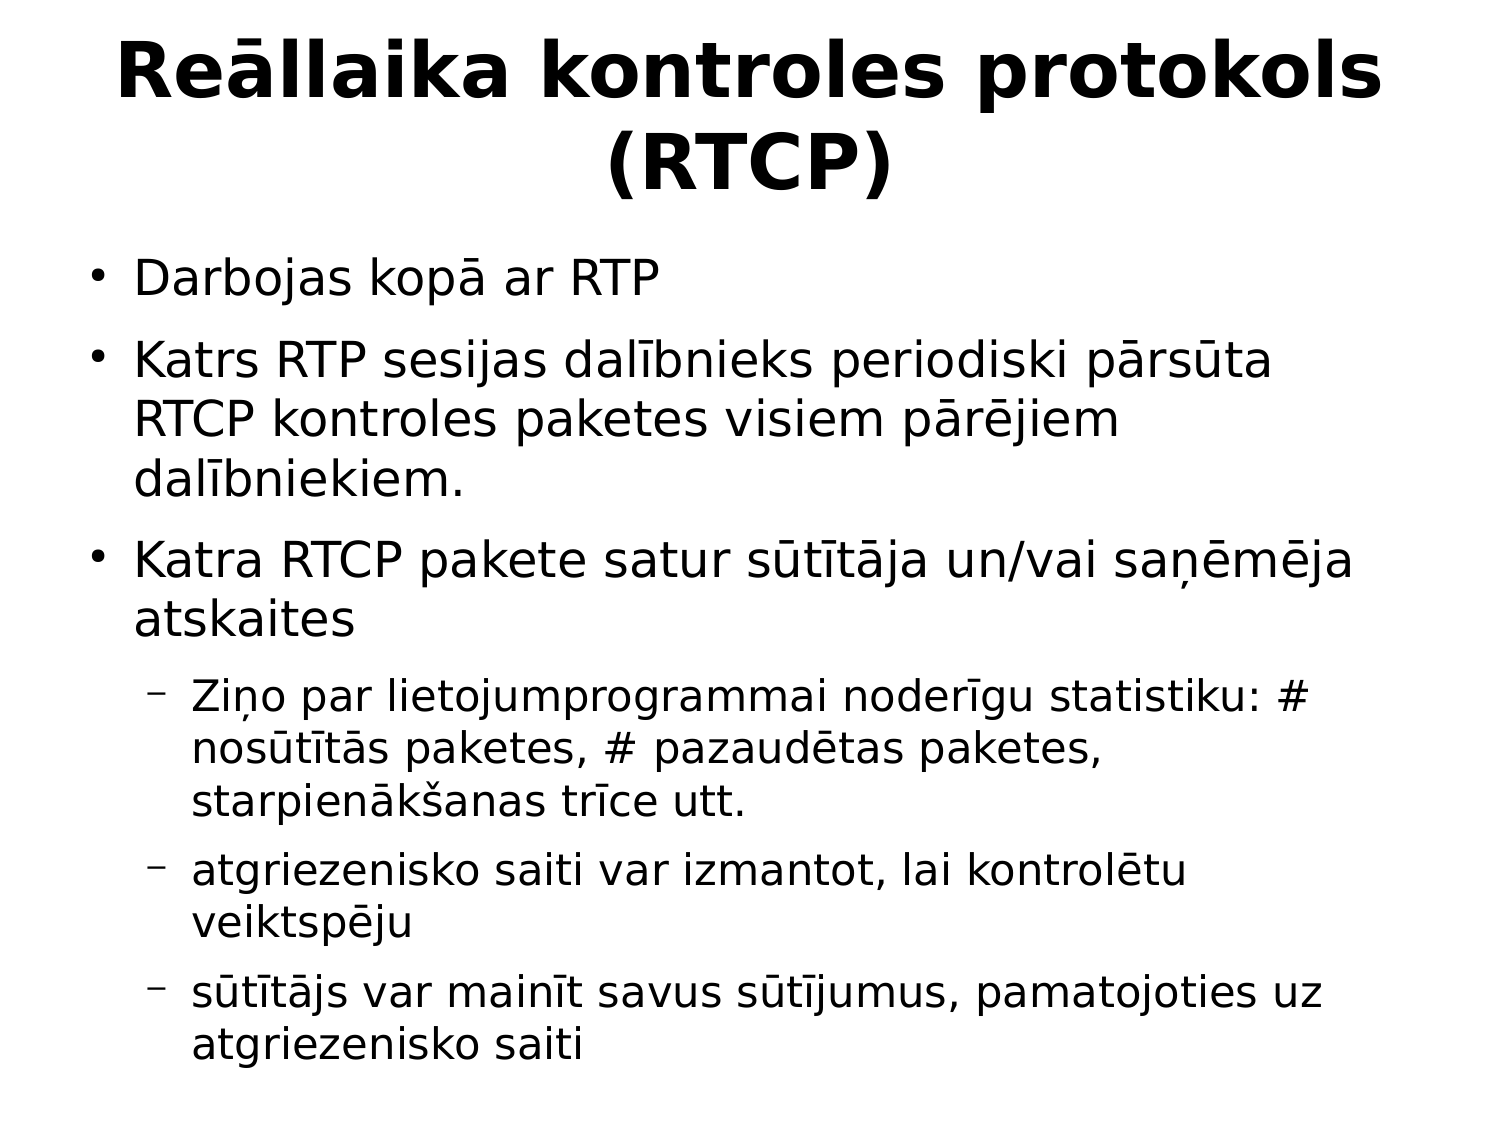

# Reāllaika kontroles protokols (RTCP)
Darbojas kopā ar RTP
Katrs RTP sesijas dalībnieks periodiski pārsūta RTCP kontroles paketes visiem pārējiem dalībniekiem.
Katra RTCP pakete satur sūtītāja un/vai saņēmēja atskaites
Ziņo par lietojumprogrammai noderīgu statistiku: # nosūtītās paketes, # pazaudētas paketes, starpienākšanas trīce utt.
atgriezenisko saiti var izmantot, lai kontrolētu veiktspēju
sūtītājs var mainīt savus sūtījumus, pamatojoties uz atgriezenisko saiti